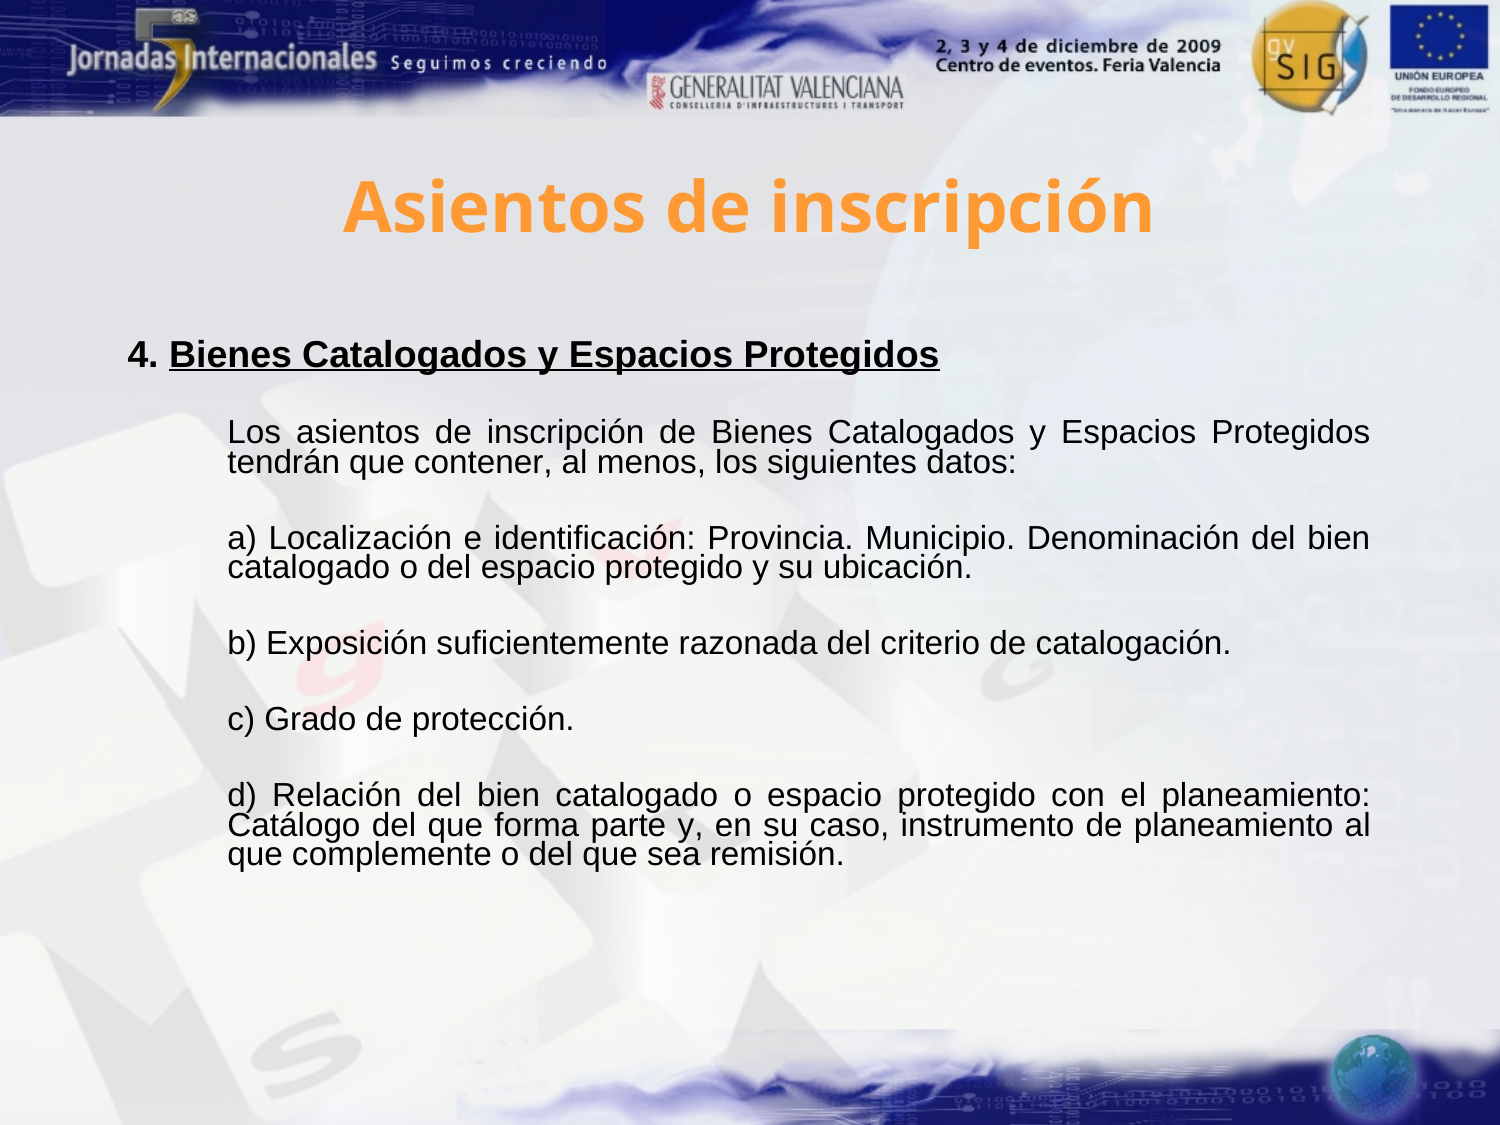

Asientos de inscripción
# 4. Bienes Catalogados y Espacios Protegidos
	Los asientos de inscripción de Bienes Catalogados y Espacios Protegidos tendrán que contener, al menos, los siguientes datos:
	a) Localización e identificación: Provincia. Municipio. Denominación del bien catalogado o del espacio protegido y su ubicación.
	b) Exposición suficientemente razonada del criterio de catalogación.
	c) Grado de protección.
	d) Relación del bien catalogado o espacio protegido con el planeamiento: Catálogo del que forma parte y, en su caso, instrumento de planeamiento al que complemente o del que sea remisión.